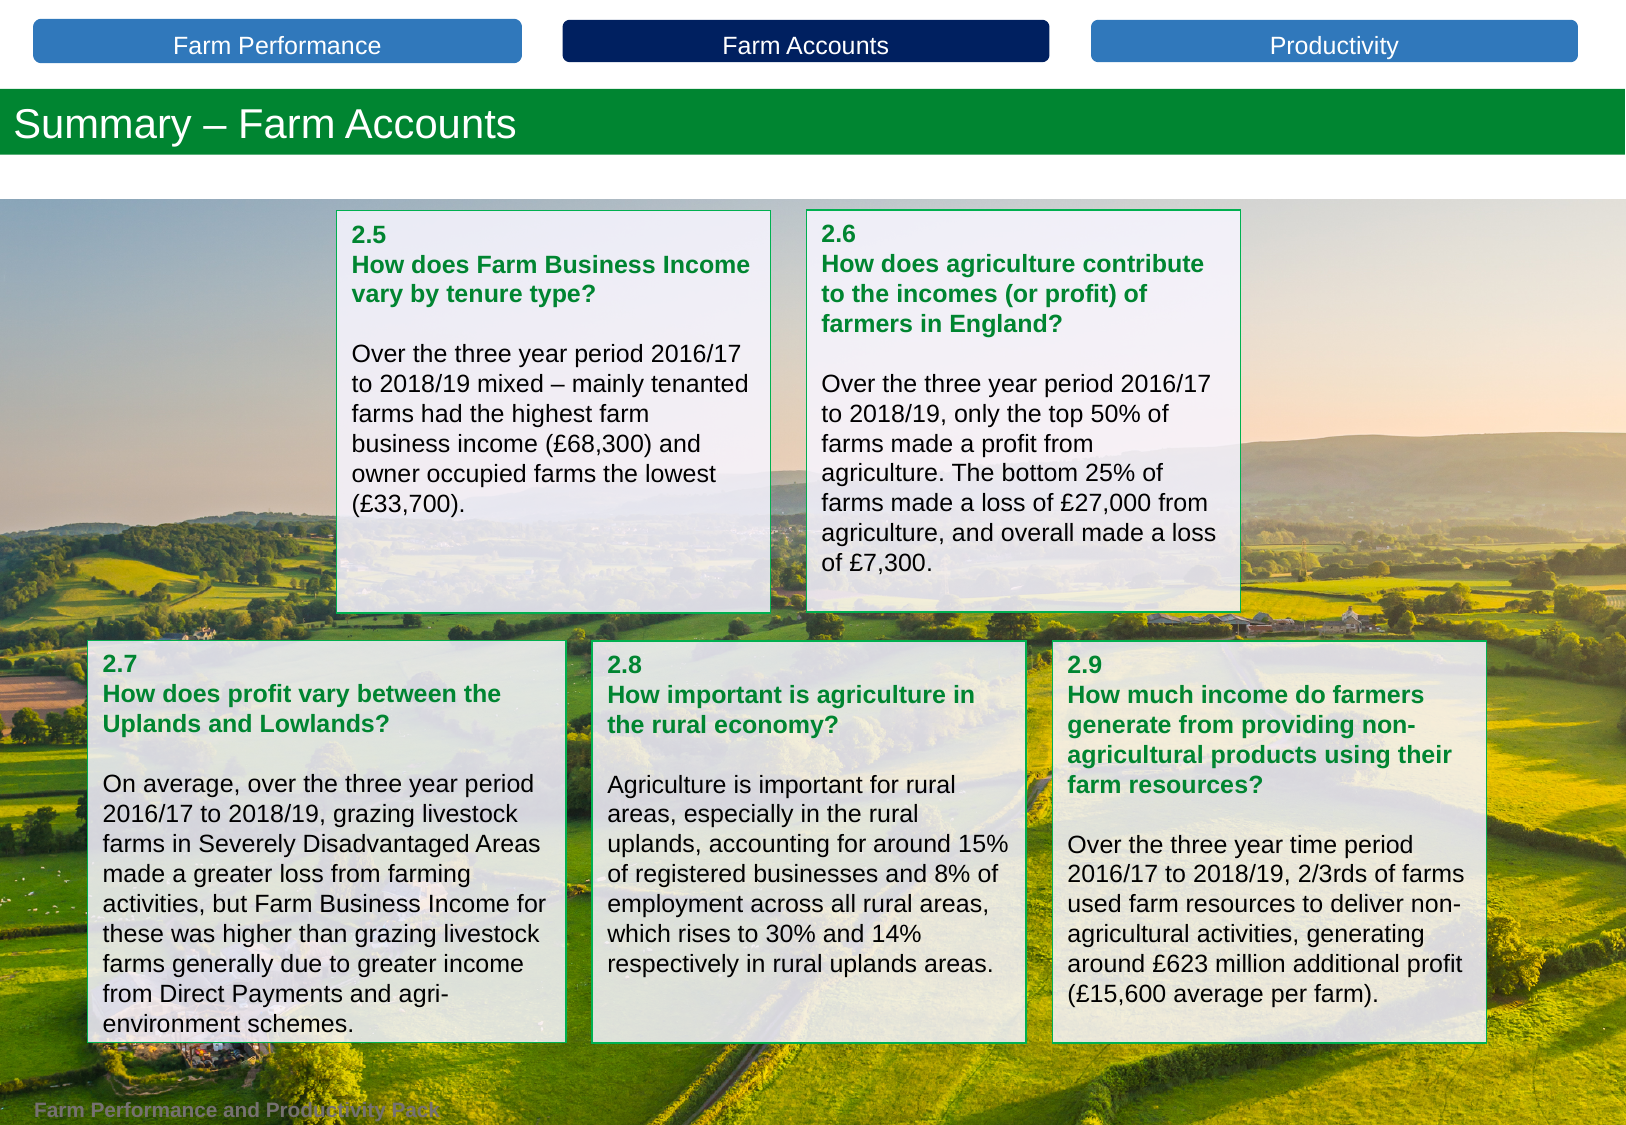

Farm Performance
Farm Accounts
Productivity
Summary – Farm Accounts
# Summary – Farm accounts cont.
2.6
How does agriculture contribute to the incomes (or profit) of farmers in England?
Over the three year period 2016/17 to 2018/19, only the top 50% of farms made a profit from agriculture. The bottom 25% of farms made a loss of £27,000 from agriculture, and overall made a loss of £7,300.
2.5
How does Farm Business Income vary by tenure type?
Over the three year period 2016/17 to 2018/19 mixed – mainly tenanted farms had the highest farm business income (£68,300) and owner occupied farms the lowest (£33,700).
2.7
How does profit vary between the Uplands and Lowlands?
On average, over the three year period 2016/17 to 2018/19, grazing livestock farms in Severely Disadvantaged Areas made a greater loss from farming activities, but Farm Business Income for these was higher than grazing livestock farms generally due to greater income from Direct Payments and agri-environment schemes.
2.8
How important is agriculture in the rural economy?
Agriculture is important for rural areas, especially in the rural uplands, accounting for around 15% of registered businesses and 8% of employment across all rural areas, which rises to 30% and 14% respectively in rural uplands areas.
2.9
How much income do farmers generate from providing non-agricultural products using their farm resources?
Over the three year time period 2016/17 to 2018/19, 2/3rds of farms used farm resources to deliver non-agricultural activities, generating around £623 million additional profit (£15,600 average per farm).
Farm Performance and Productivity Pack